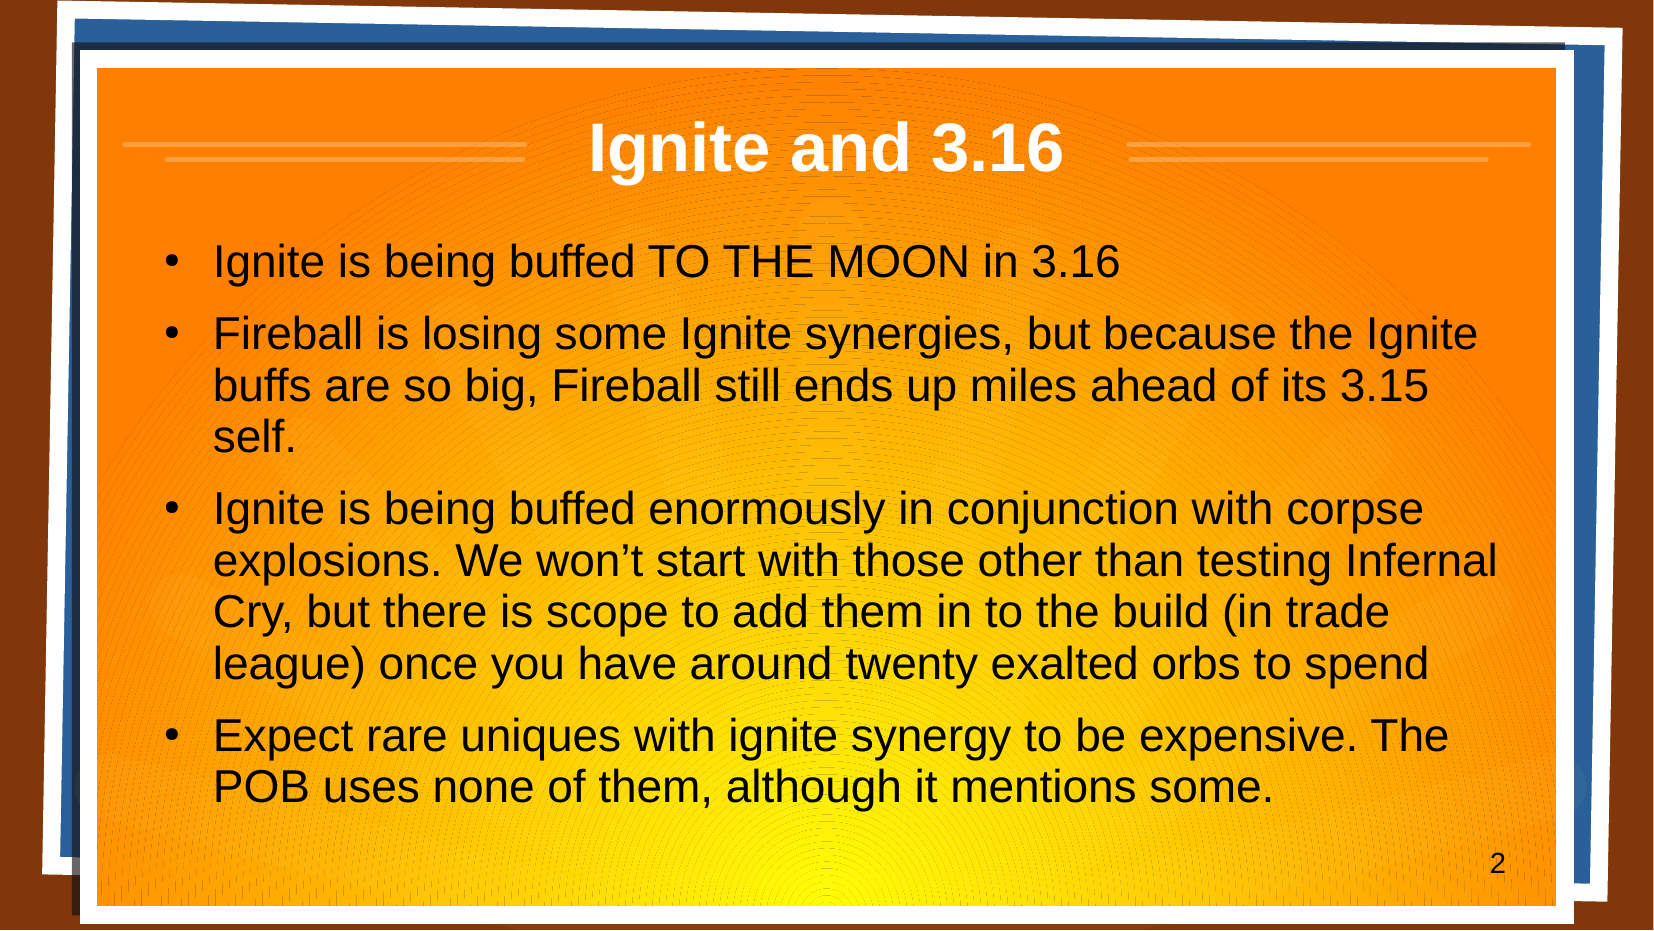

# Ignite and 3.16
Ignite is being buffed TO THE MOON in 3.16
Fireball is losing some Ignite synergies, but because the Ignite buffs are so big, Fireball still ends up miles ahead of its 3.15 self.
Ignite is being buffed enormously in conjunction with corpse explosions. We won’t start with those other than testing Infernal Cry, but there is scope to add them in to the build (in trade league) once you have around twenty exalted orbs to spend
Expect rare uniques with ignite synergy to be expensive. The POB uses none of them, although it mentions some.
2